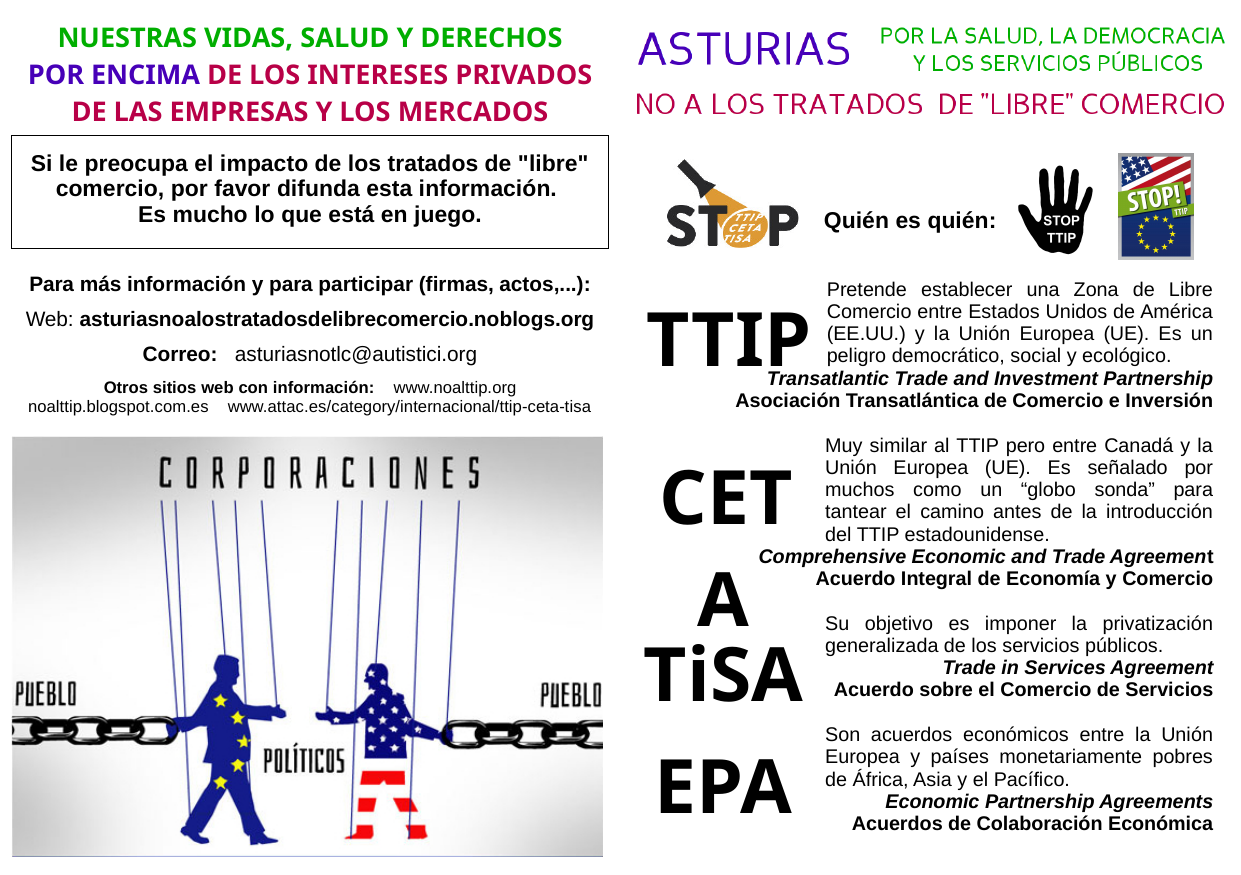

NUESTRAS VIDAS, SALUD Y DERECHOS
POR ENCIMA DE LOS INTERESES PRIVADOS DE LAS EMPRESAS Y LOS MERCADOS
Si le preocupa el impacto de los tratados de "libre" comercio, por favor difunda esta información.
Es mucho lo que está en juego.
Quién es quién:
Pretende establecer una Zona de Libre Comercio entre Estados Unidos de América (EE.UU.) y la Unión Europea (UE). Es un peligro democrático, social y ecológico.
Transatlantic Trade and Investment Partnership
Asociación Transatlántica de Comercio e Inversión
Muy similar al TTIP pero entre Canadá y la Unión Europea (UE). Es señalado por muchos como un “globo sonda” para tantear el camino antes de la introducción del TTIP estadounidense.
Comprehensive Economic and Trade Agreement
Acuerdo Integral de Economía y Comercio
Su objetivo es imponer la privatización generalizada de los servicios públicos.
Trade in Services Agreement
Acuerdo sobre el Comercio de Servicios
Son acuerdos económicos entre la Unión Europea y países monetariamente pobres de África, Asia y el Pacífico.
Economic Partnership Agreements
Acuerdos de Colaboración Económica
Para más información y para participar (firmas, actos,...):
Web: asturiasnoalostratadosdelibrecomercio.noblogs.org
Correo: asturiasnotlc@autistici.org
Otros sitios web con información: www.noalttip.org noalttip.blogspot.com.es www.attac.es/category/internacional/ttip-ceta-tisa
TTIP
CETA
TiSA
EPA